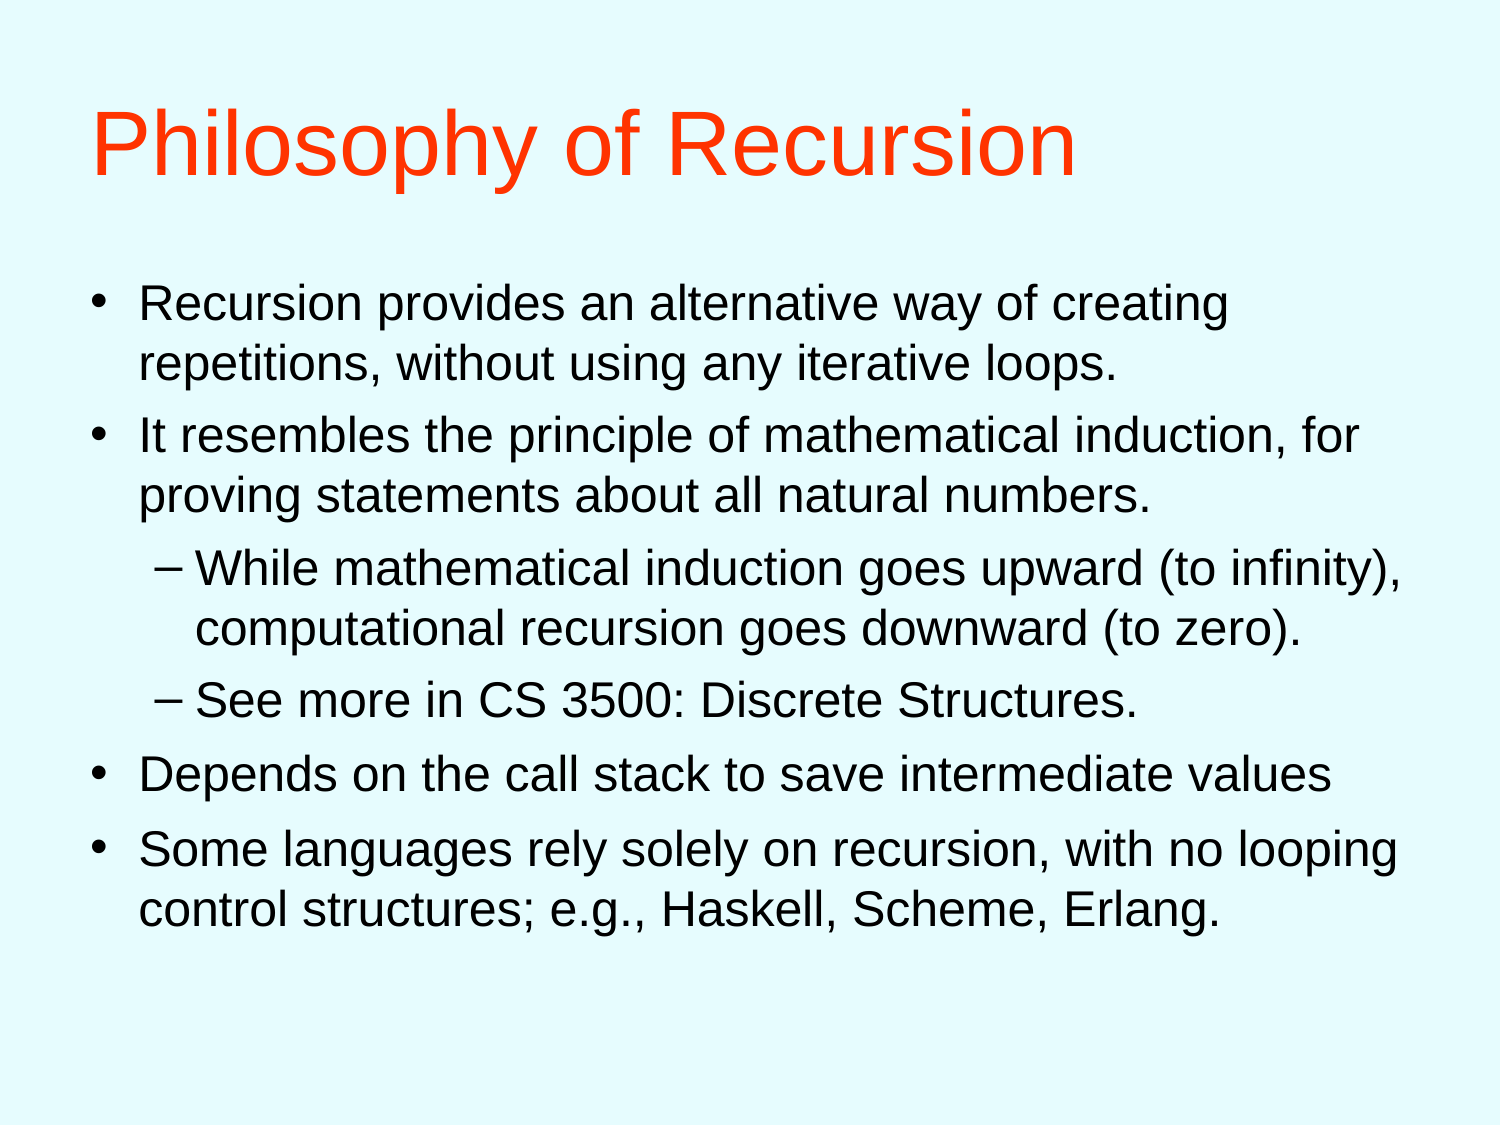

# Philosophy of Recursion
Recursion provides an alternative way of creating repetitions, without using any iterative loops.
It resembles the principle of mathematical induction, for proving statements about all natural numbers.
While mathematical induction goes upward (to infinity), computational recursion goes downward (to zero).
See more in CS 3500: Discrete Structures.
Depends on the call stack to save intermediate values
Some languages rely solely on recursion, with no looping control structures; e.g., Haskell, Scheme, Erlang.